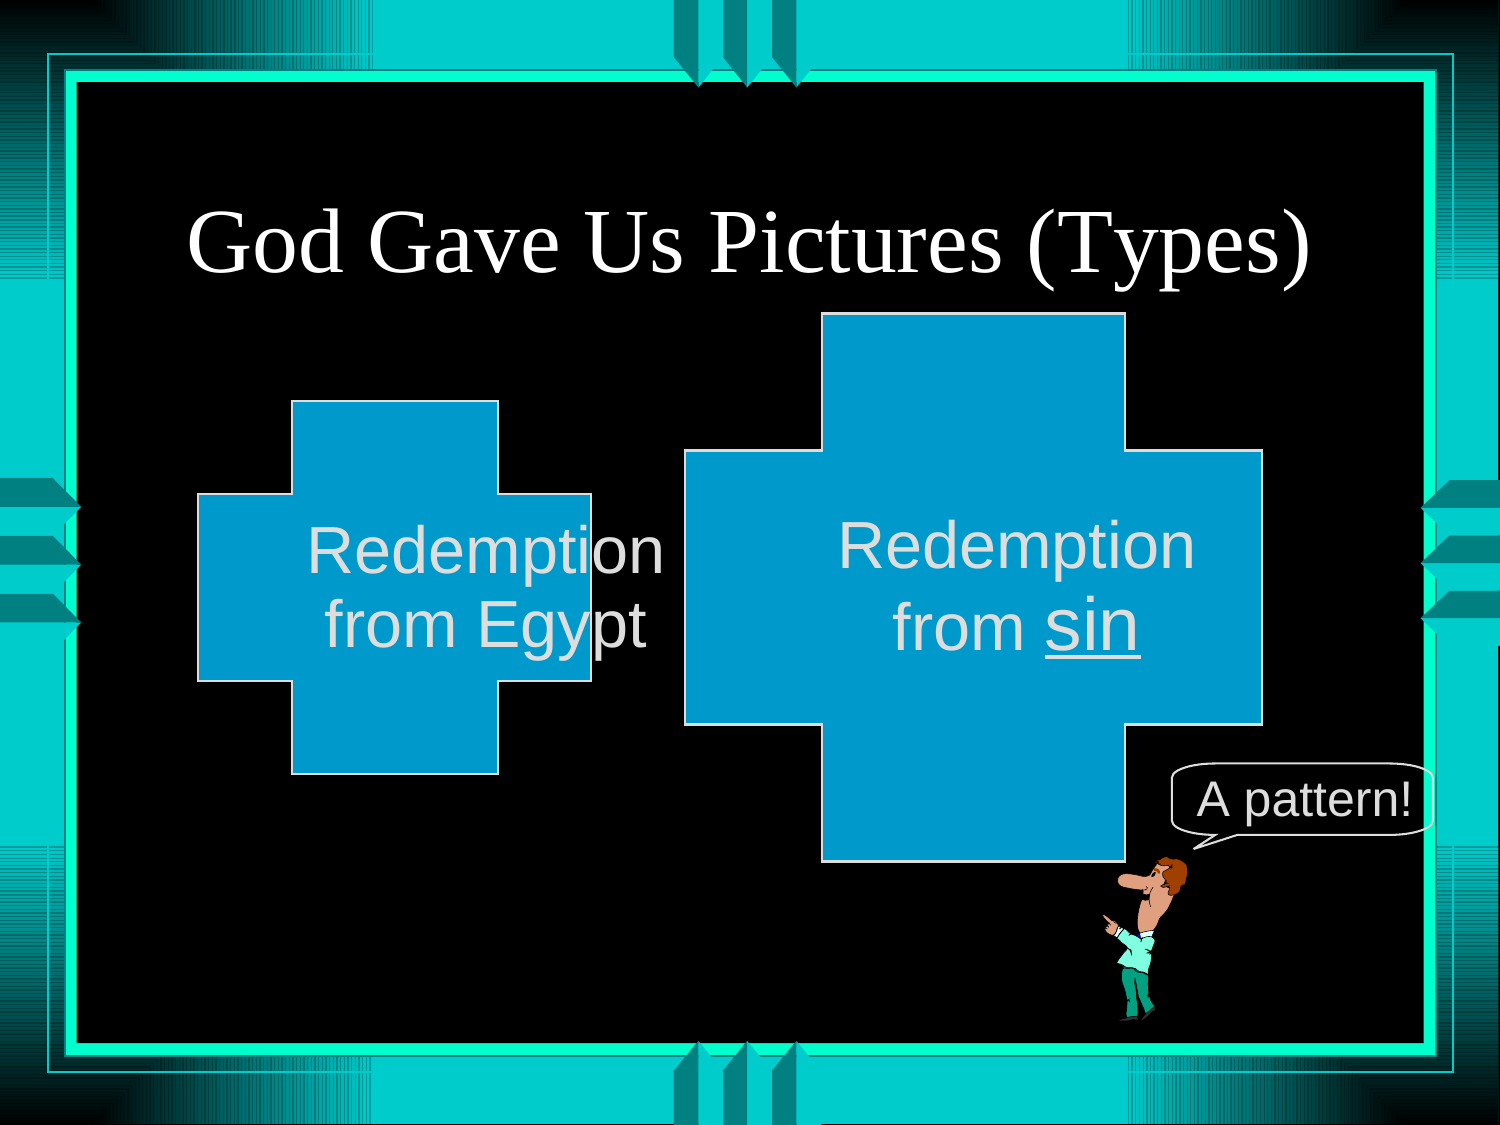

# God Gave Us Pictures (Types)
Redemption
from sin
Redemption
from Egypt
A pattern!